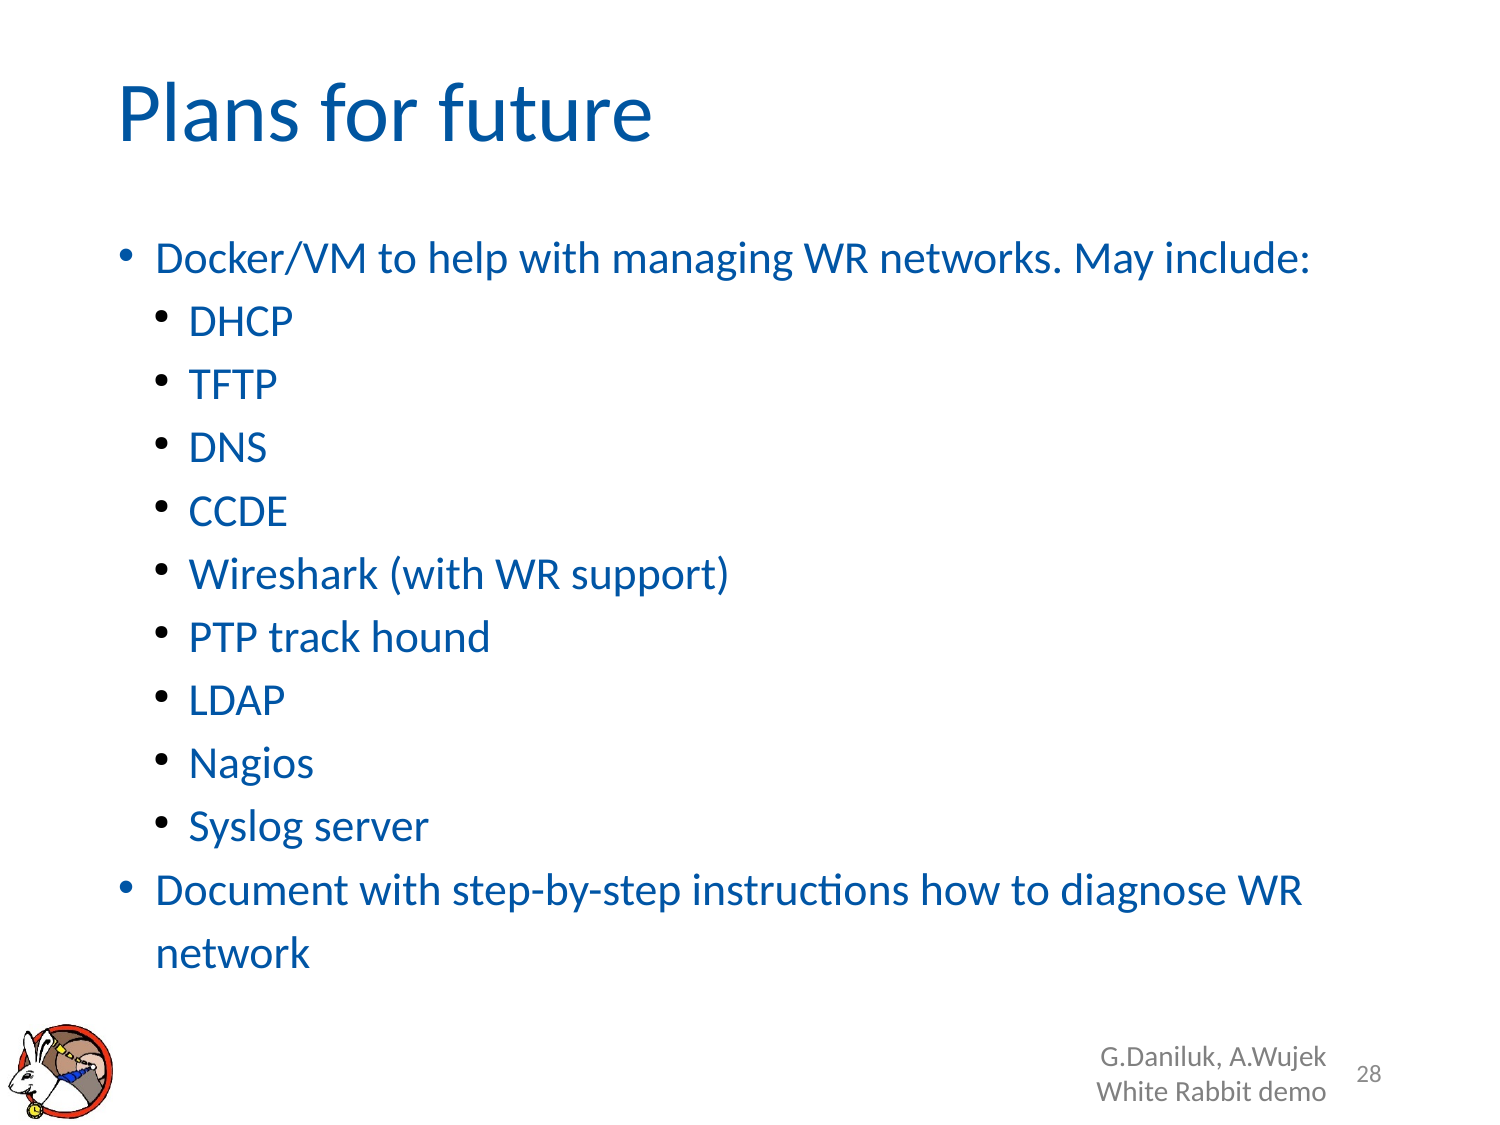

Plans for future
Docker/VM to help with managing WR networks. May include:
DHCP
TFTP
DNS
CCDE
Wireshark (with WR support)
PTP track hound
LDAP
Nagios
Syslog server
Document with step-by-step instructions how to diagnose WR network